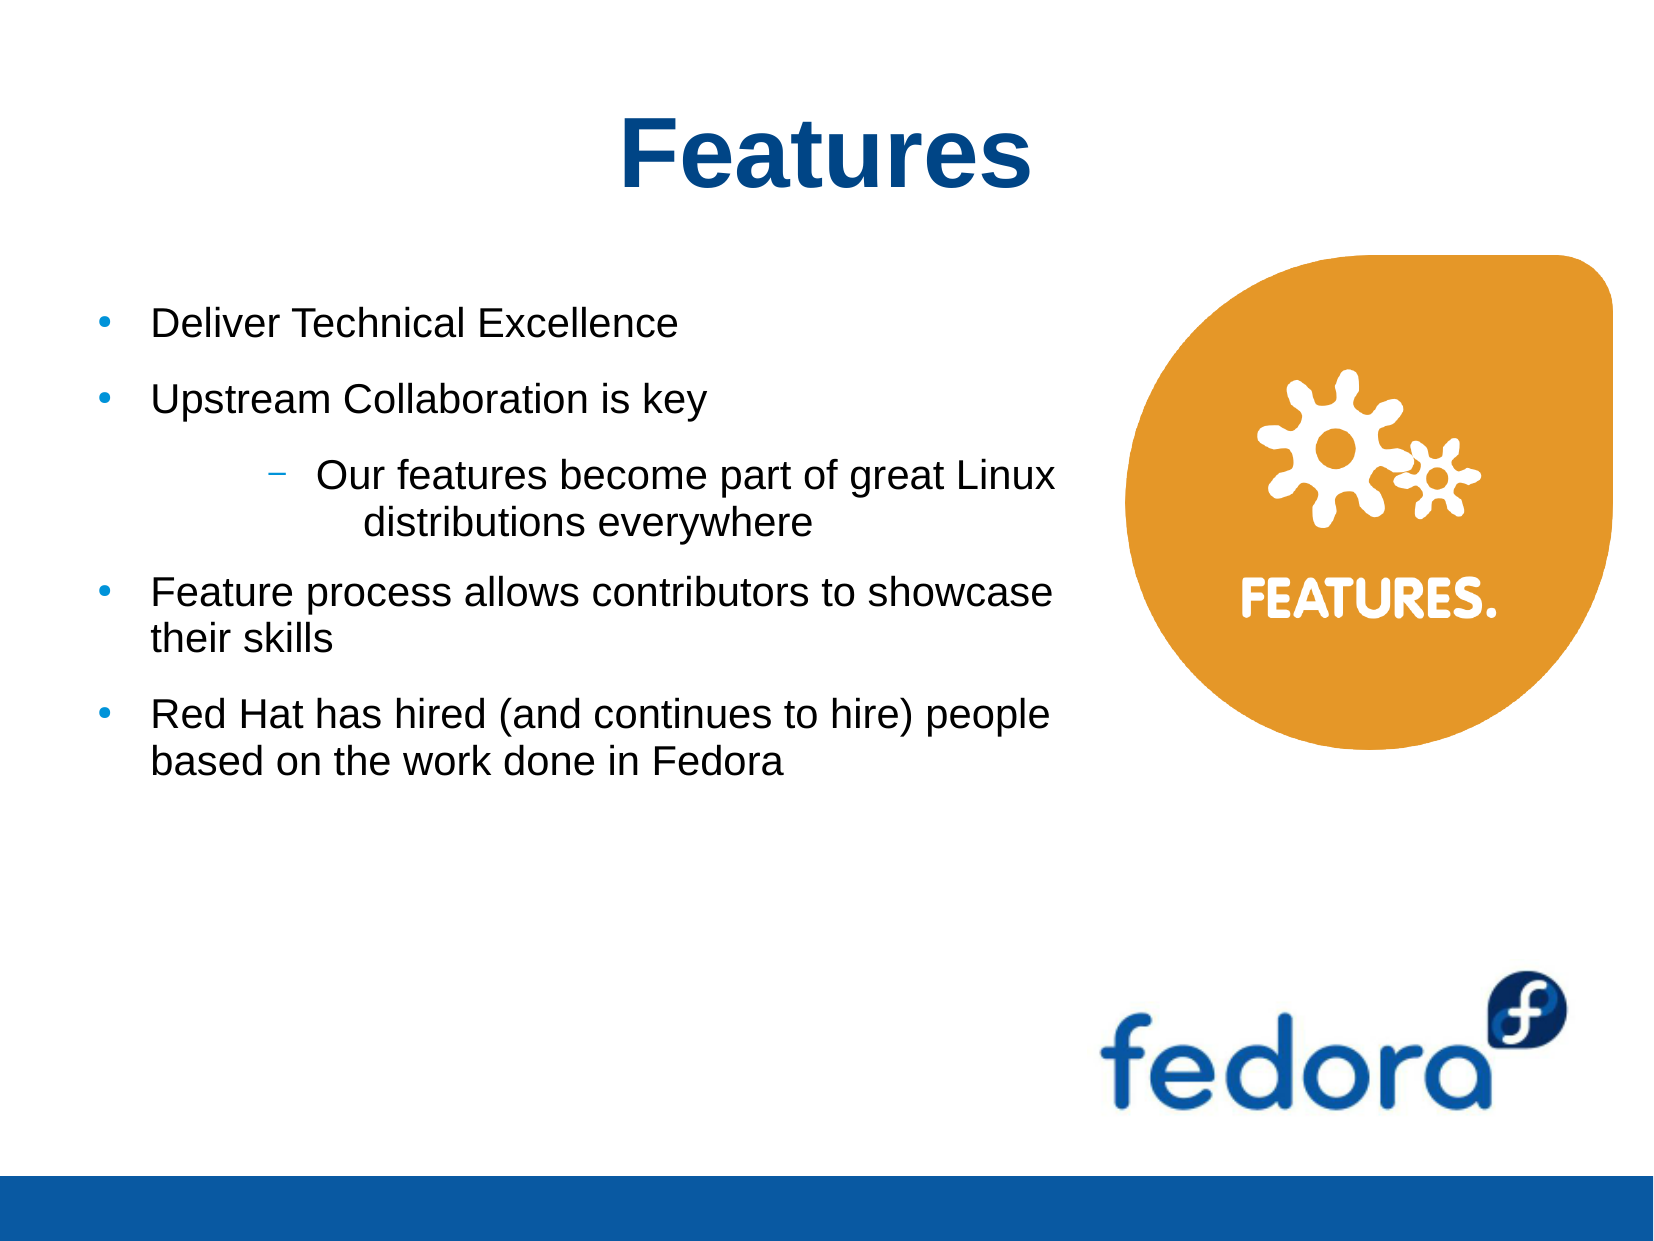

# Features
Deliver Technical Excellence
Upstream Collaboration is key
Our features become part of great Linux distributions everywhere
Feature process allows contributors to showcase their skills
Red Hat has hired (and continues to hire) people based on the work done in Fedora